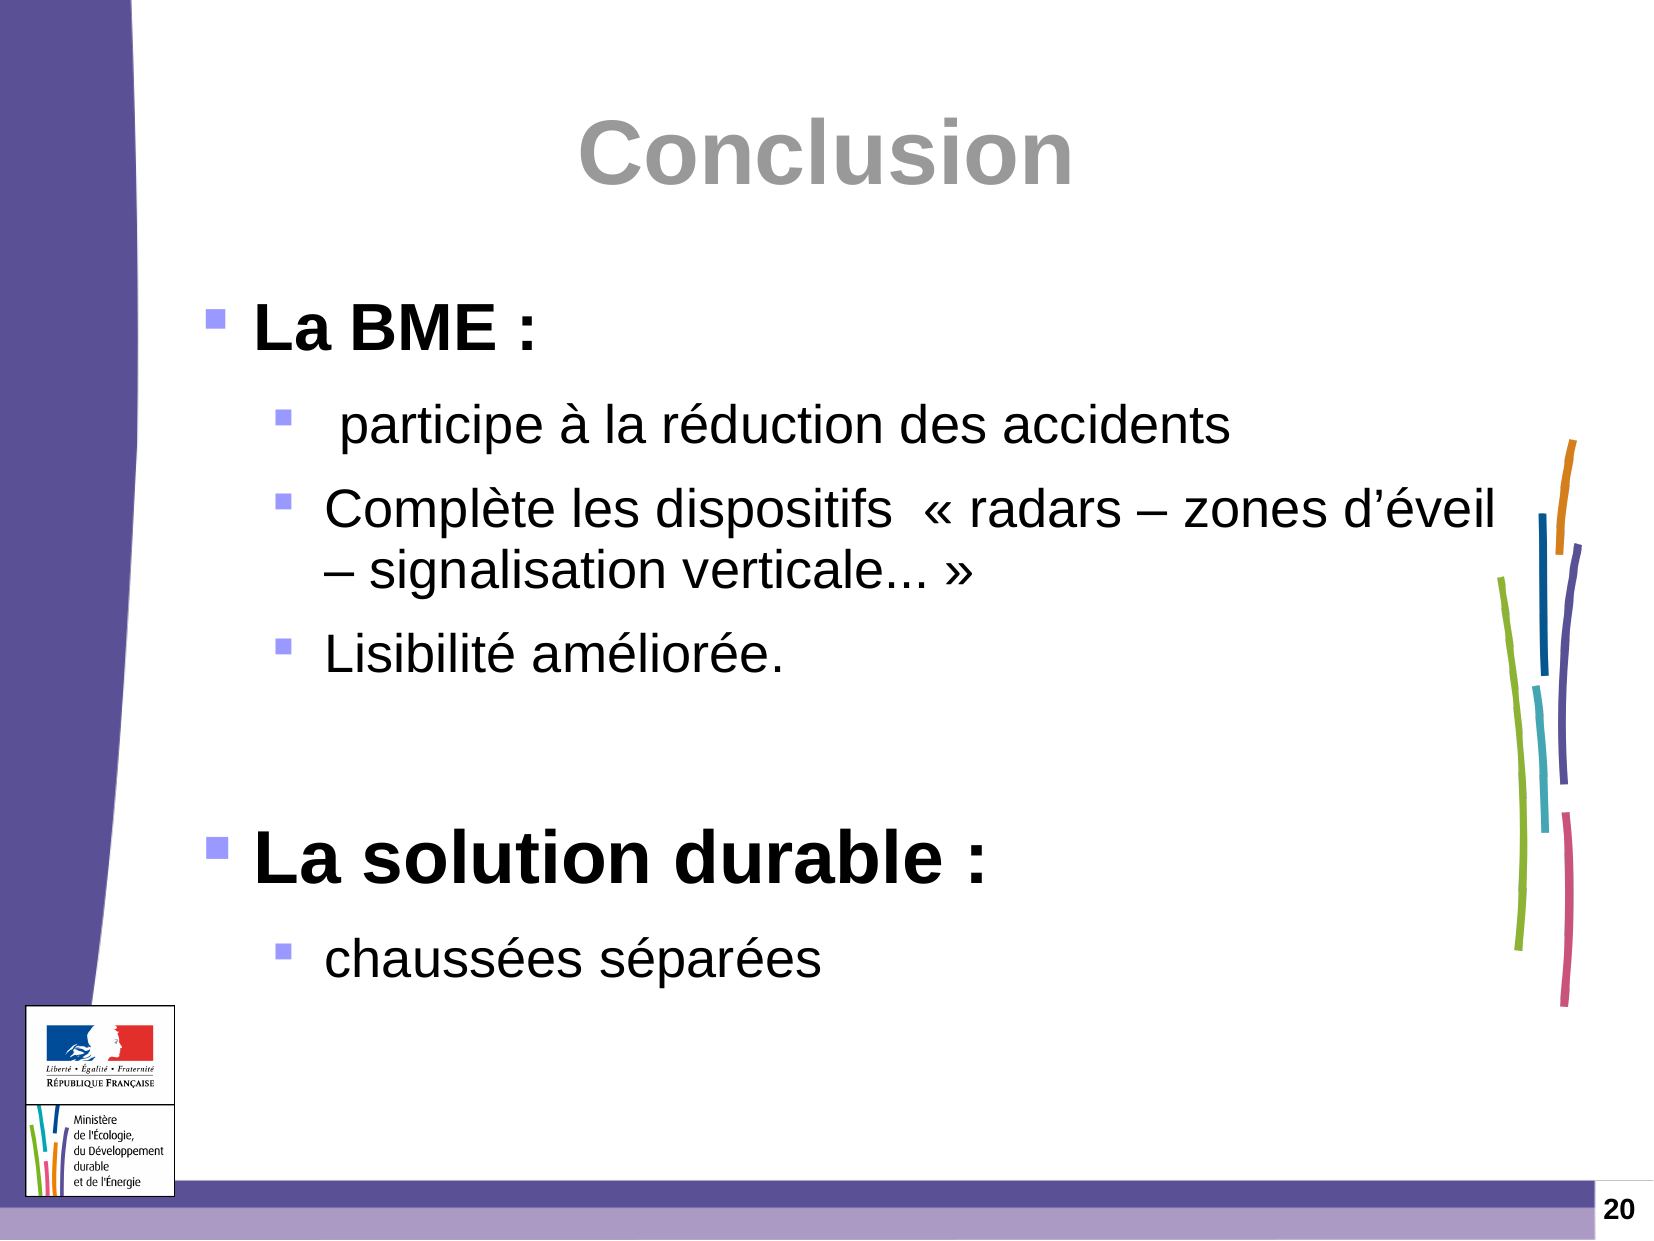

# Conclusion
La BME :
 participe à la réduction des accidents
Complète les dispositifs « radars – zones d’éveil – signalisation verticale... »
Lisibilité améliorée.
La solution durable :
chaussées séparées
20